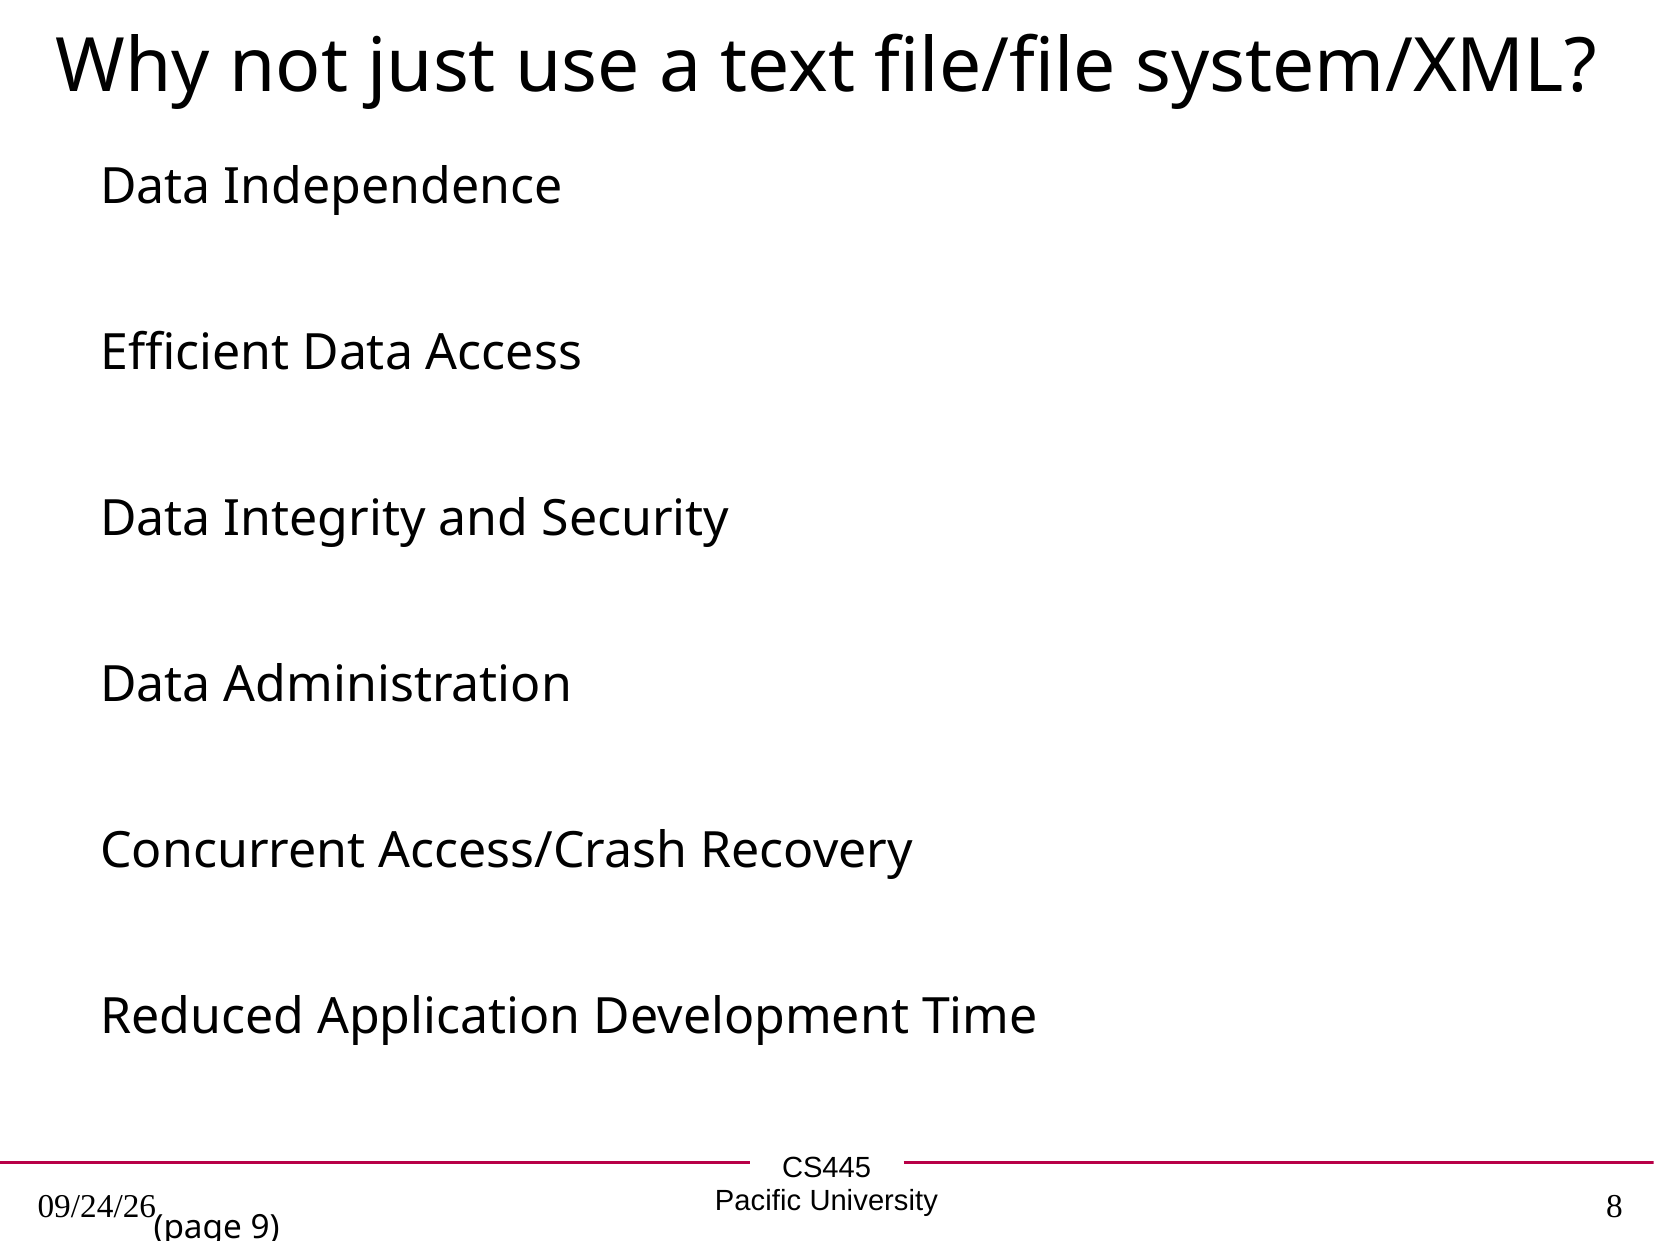

# Why not just use a text file/file system/XML?
Data Independence
Efficient Data Access
Data Integrity and Security
Data Administration
Concurrent Access/Crash Recovery
Reduced Application Development Time
(page 9)